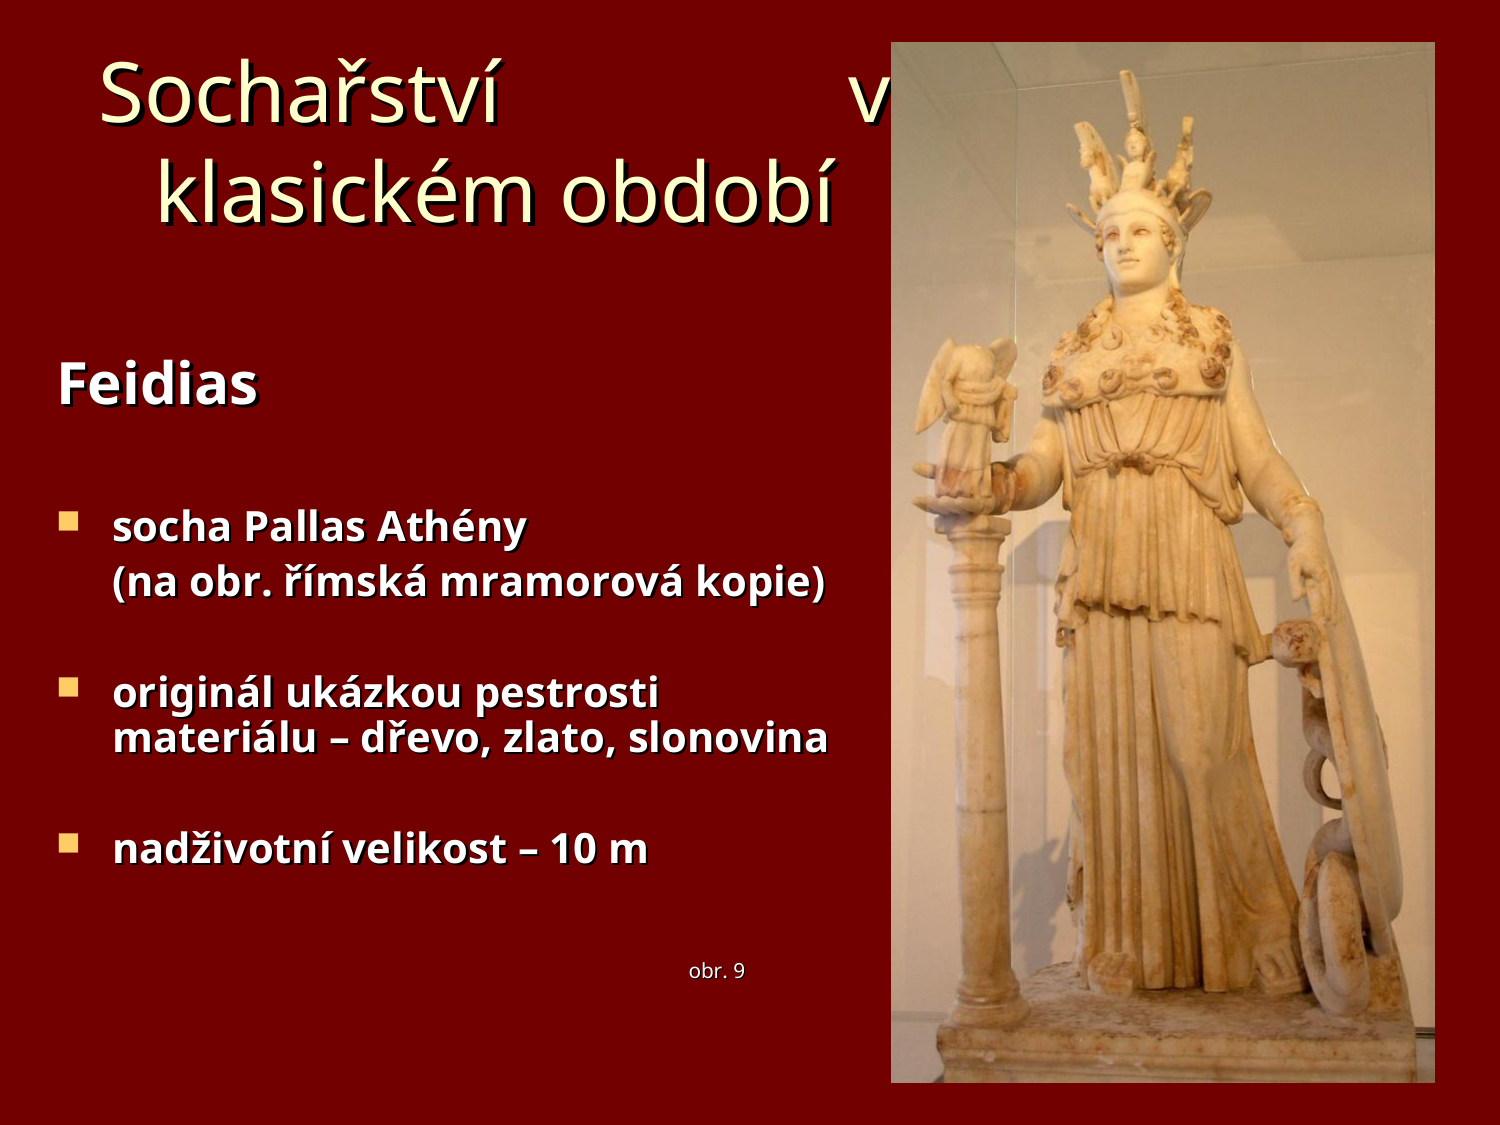

# Sochařství v klasickém období
Feidias
socha Pallas Athény
	(na obr. římská mramorová kopie)
originál ukázkou pestrosti materiálu – dřevo, zlato, slonovina
nadživotní velikost – 10 m
 obr. 9